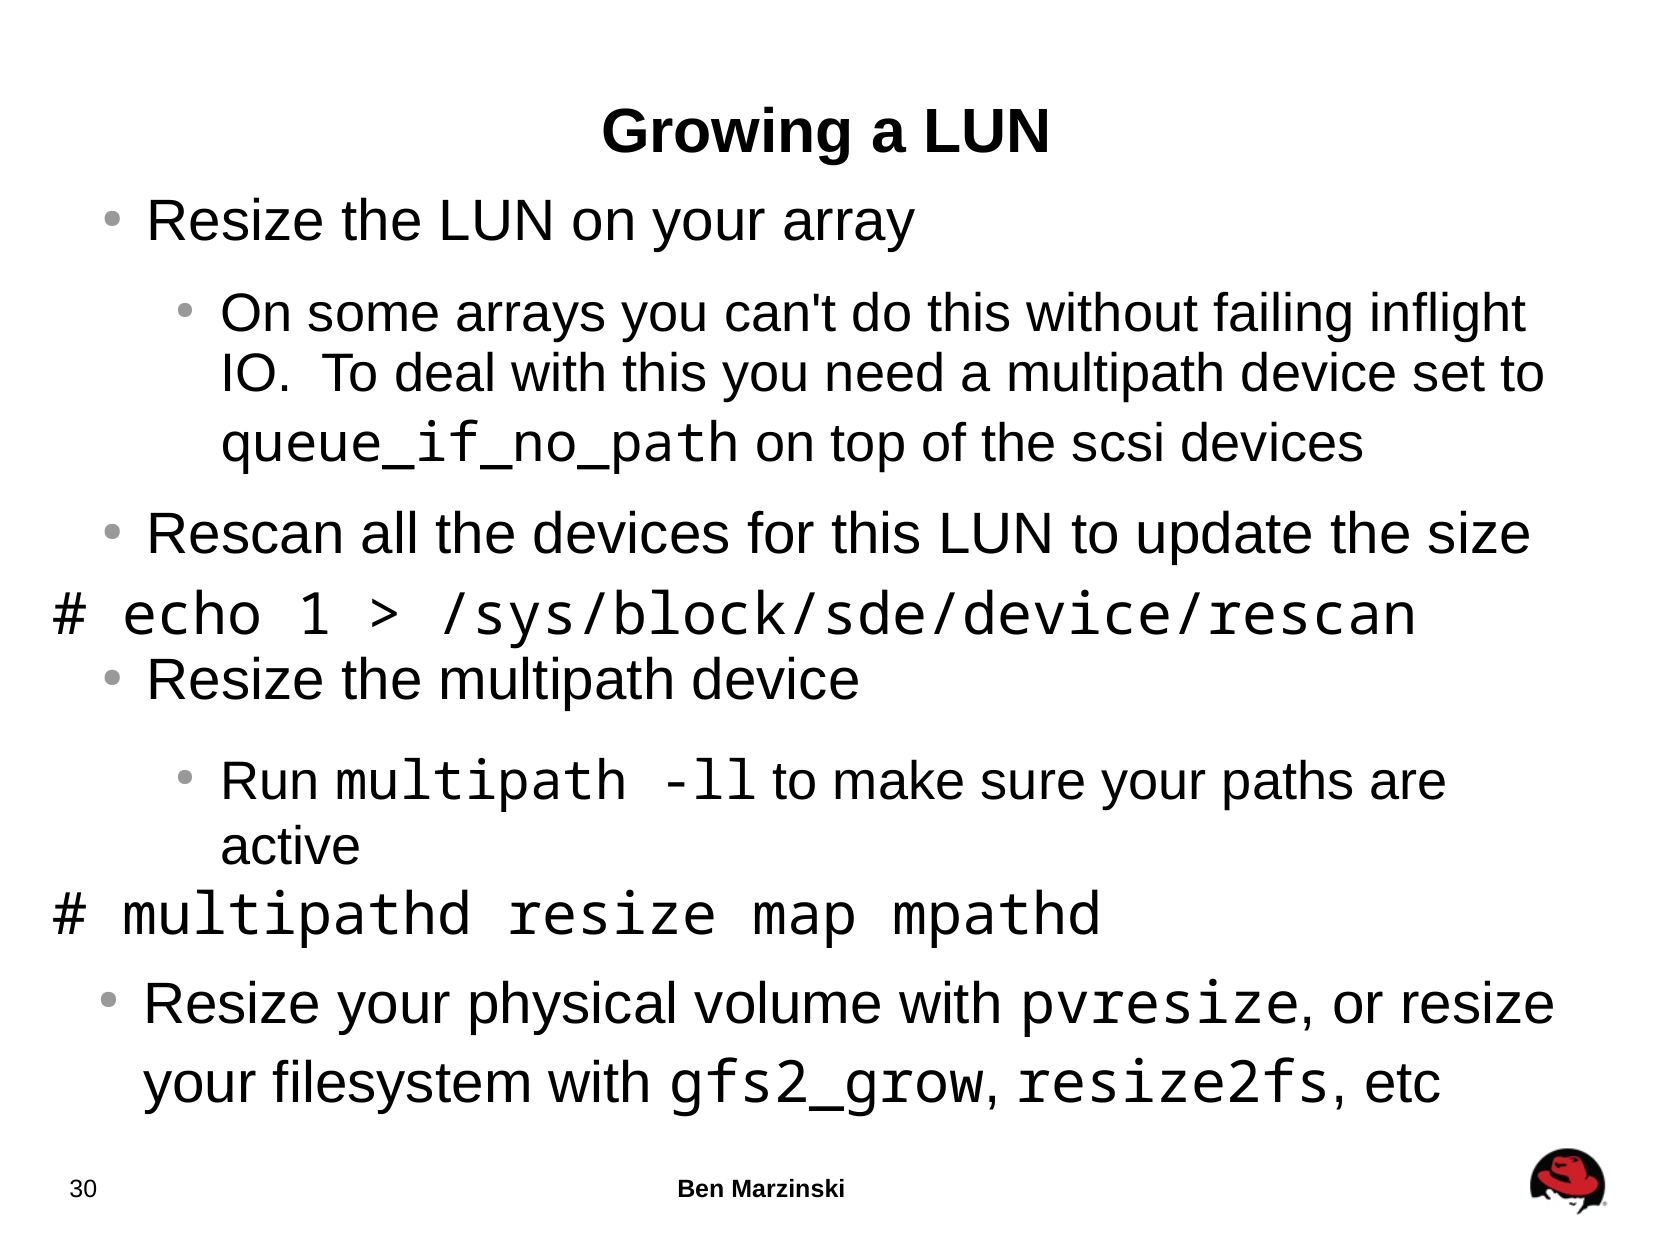

# Growing a LUN
Resize the LUN on your array
On some arrays you can't do this without failing inflight IO. To deal with this you need a multipath device set to queue_if_no_path on top of the scsi devices
Rescan all the devices for this LUN to update the size
# echo 1 > /sys/block/sde/device/rescan
Resize the multipath device
Run multipath -ll to make sure your paths are active
# multipathd resize map mpathd
Resize your physical volume with pvresize, or resize your filesystem with gfs2_grow, resize2fs, etc